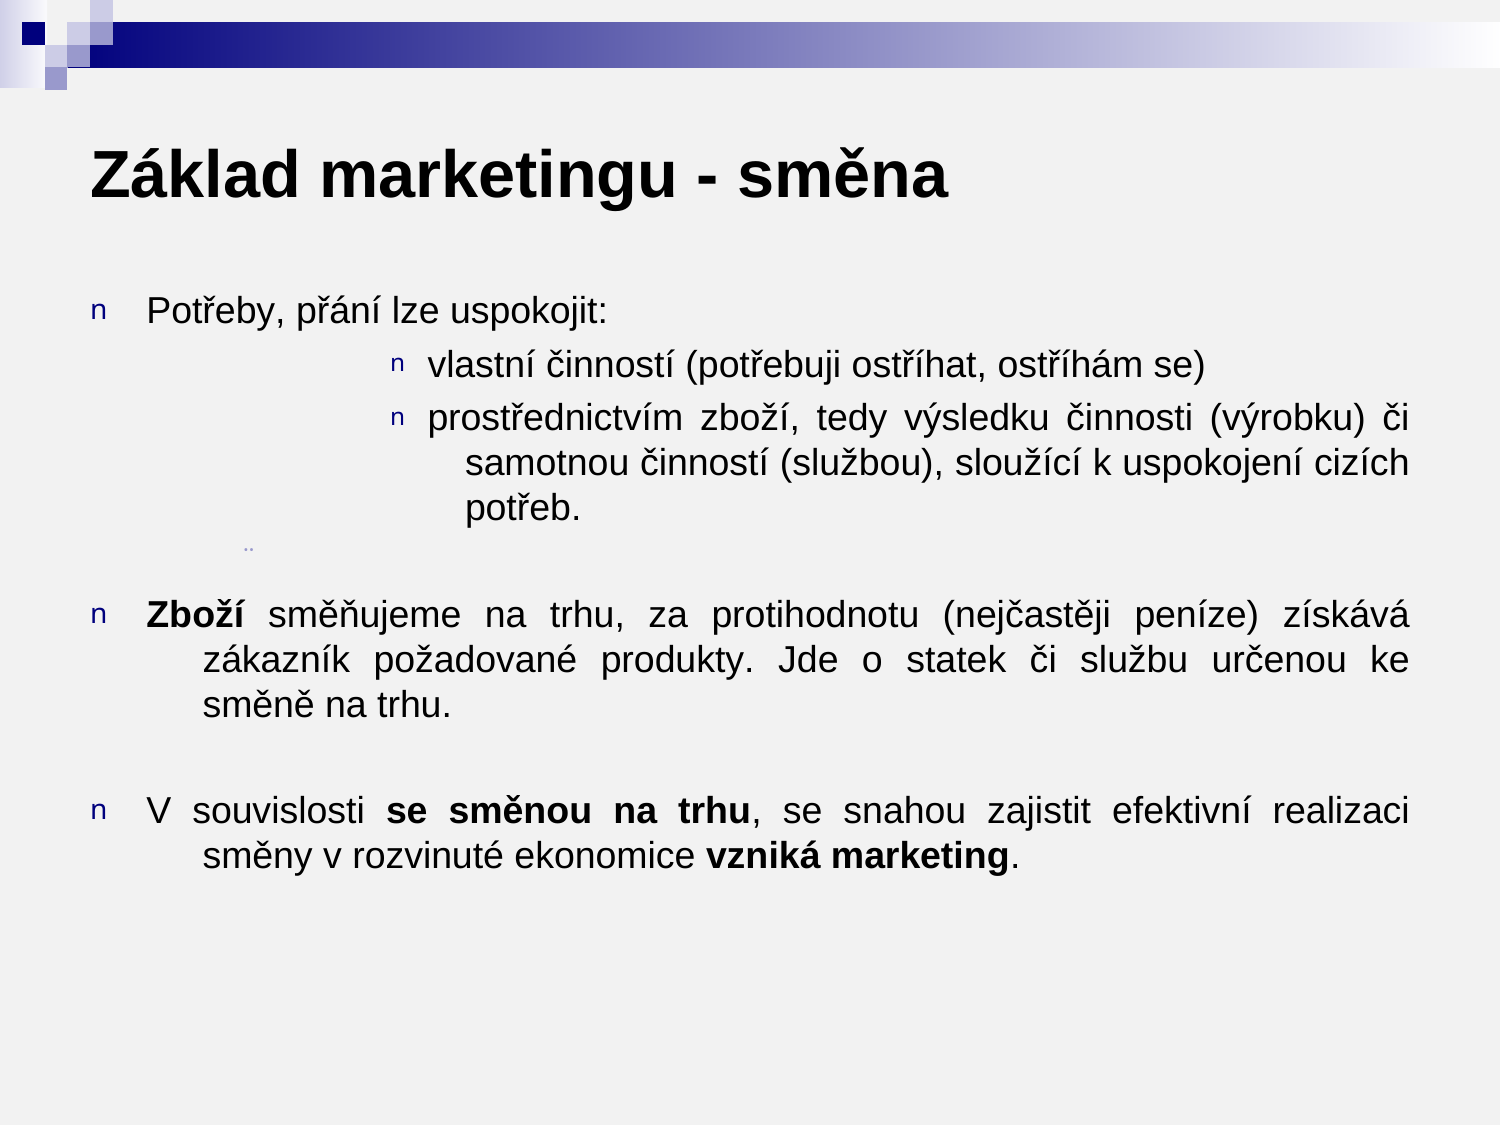

# Základ marketingu - směna
Potřeby, přání lze uspokojit:
vlastní činností (potřebuji ostříhat, ostříhám se)
prostřednictvím zboží, tedy výsledku činnosti (výrobku) či samotnou činností (službou), sloužící k uspokojení cizích potřeb.
Zboží směňujeme na trhu, za protihodnotu (nejčastěji peníze) získává zákazník požadované produkty. Jde o statek či službu určenou ke směně na trhu.
V souvislosti se směnou na trhu, se snahou zajistit efektivní realizaci směny v rozvinuté ekonomice vzniká marketing.